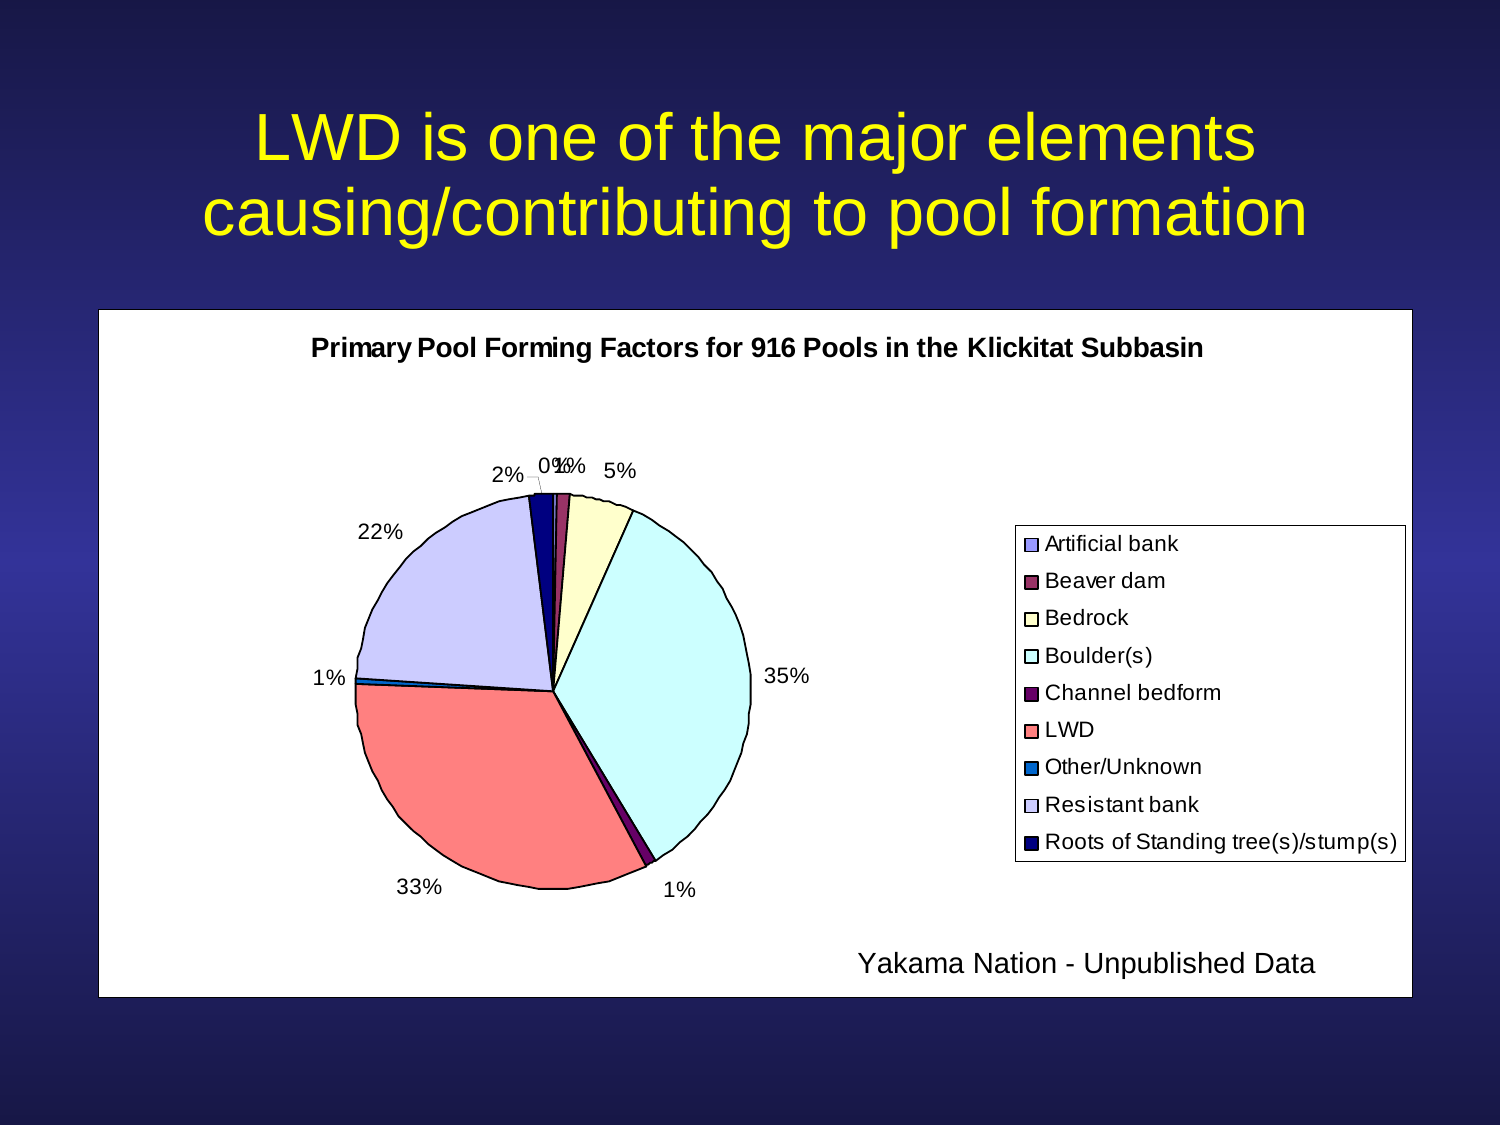

# LWD is one of the major elements causing/contributing to pool formation
Yakama Nation - Unpublished Data